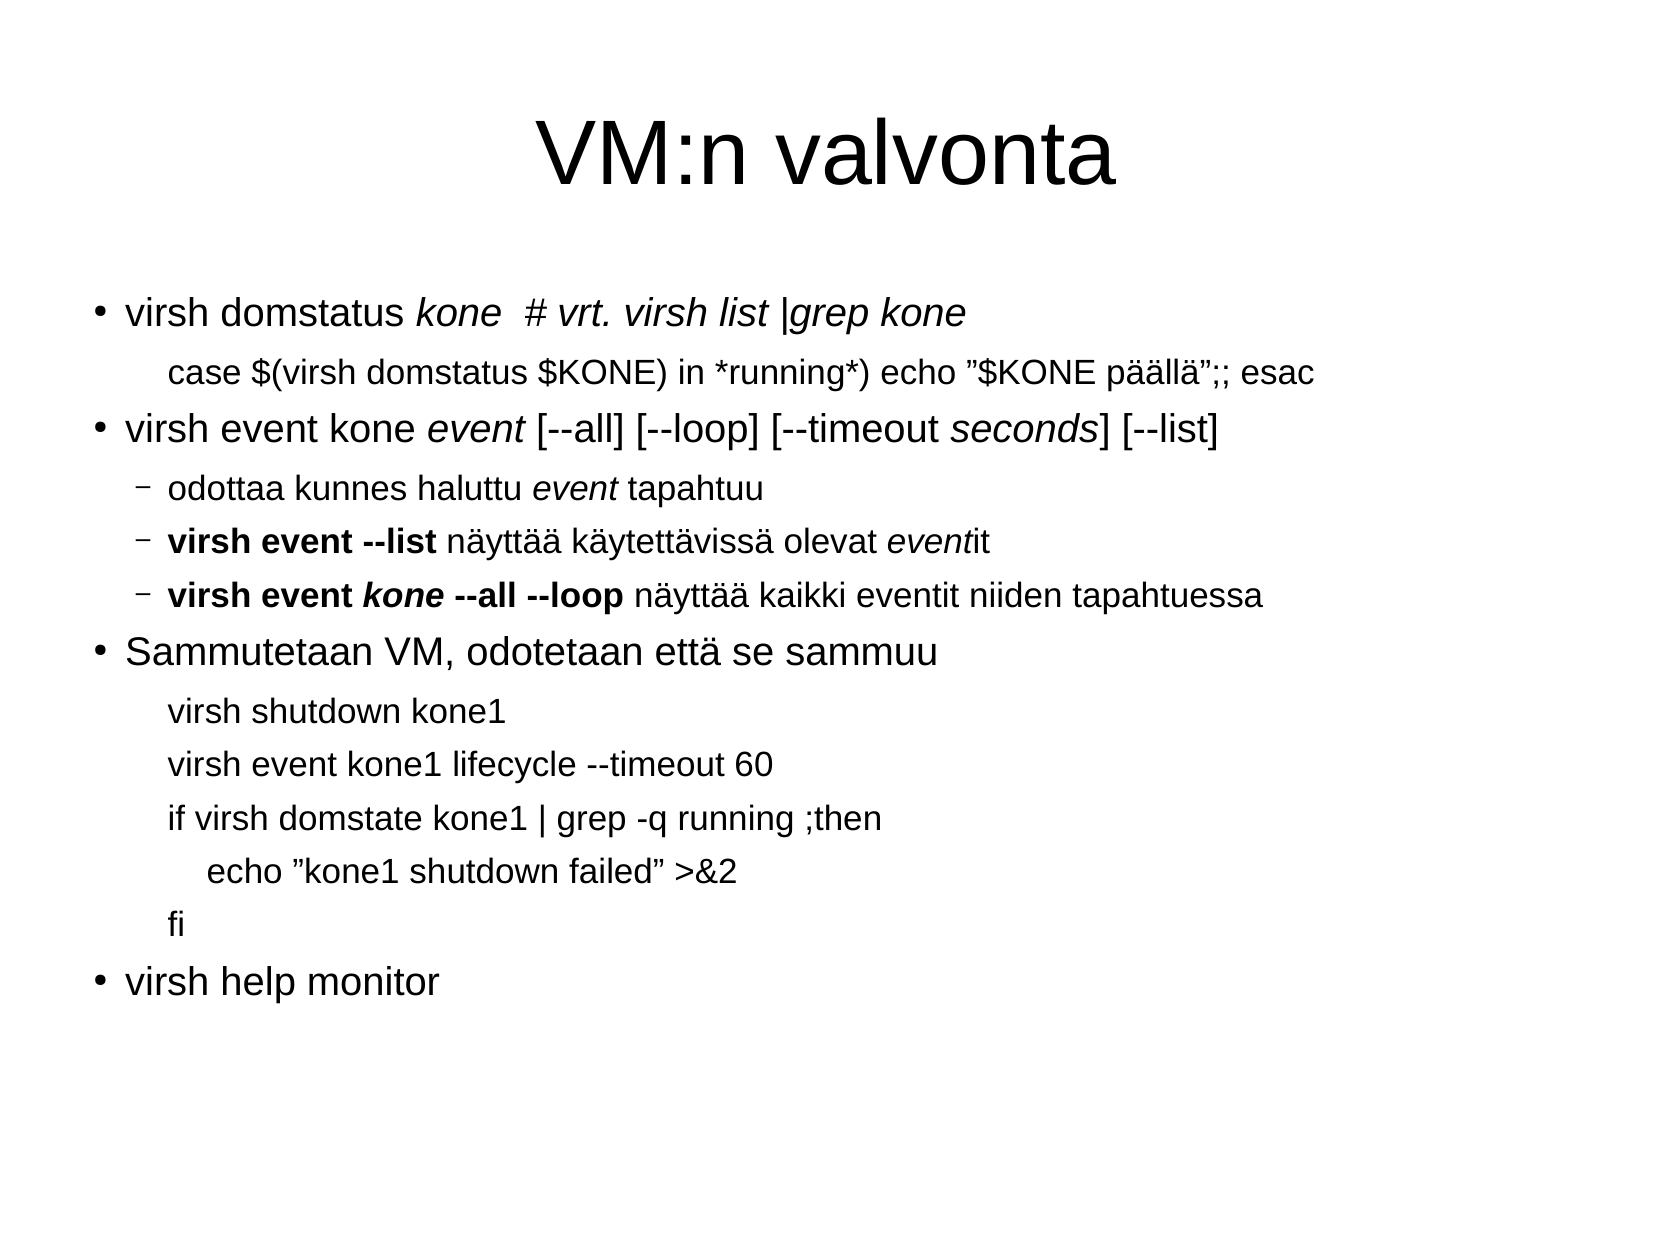

# VM:n valvonta
virsh domstatus kone # vrt. virsh list |grep kone
case $(virsh domstatus $KONE) in *running*) echo ”$KONE päällä”;; esac
virsh event kone event [--all] [--loop] [--timeout seconds] [--list]
odottaa kunnes haluttu event tapahtuu
virsh event --list näyttää käytettävissä olevat eventit
virsh event kone --all --loop näyttää kaikki eventit niiden tapahtuessa
Sammutetaan VM, odotetaan että se sammuu
virsh shutdown kone1
virsh event kone1 lifecycle --timeout 60
if virsh domstate kone1 | grep -q running ;then
 echo ”kone1 shutdown failed” >&2
fi
virsh help monitor